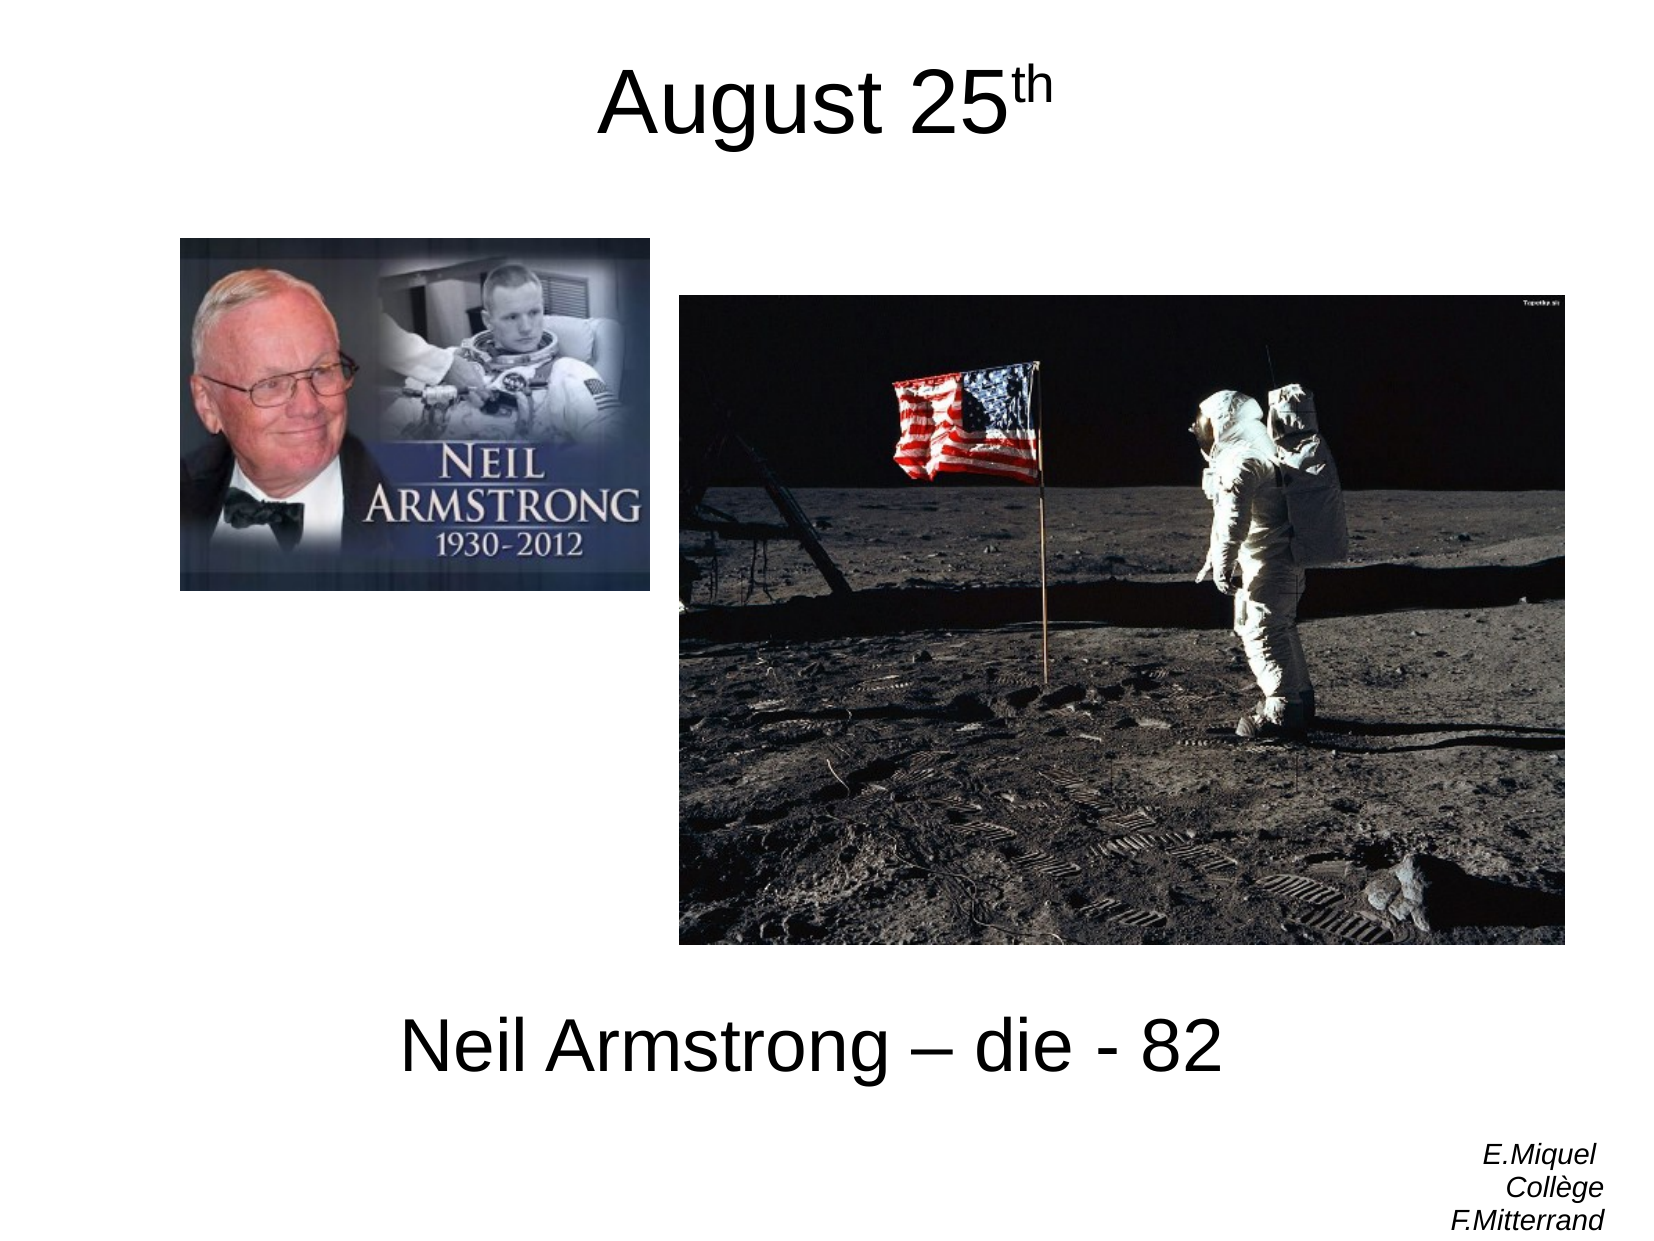

# August 25th
Neil Armstrong – die - 82
E.Miquel
Collège F.Mitterrand